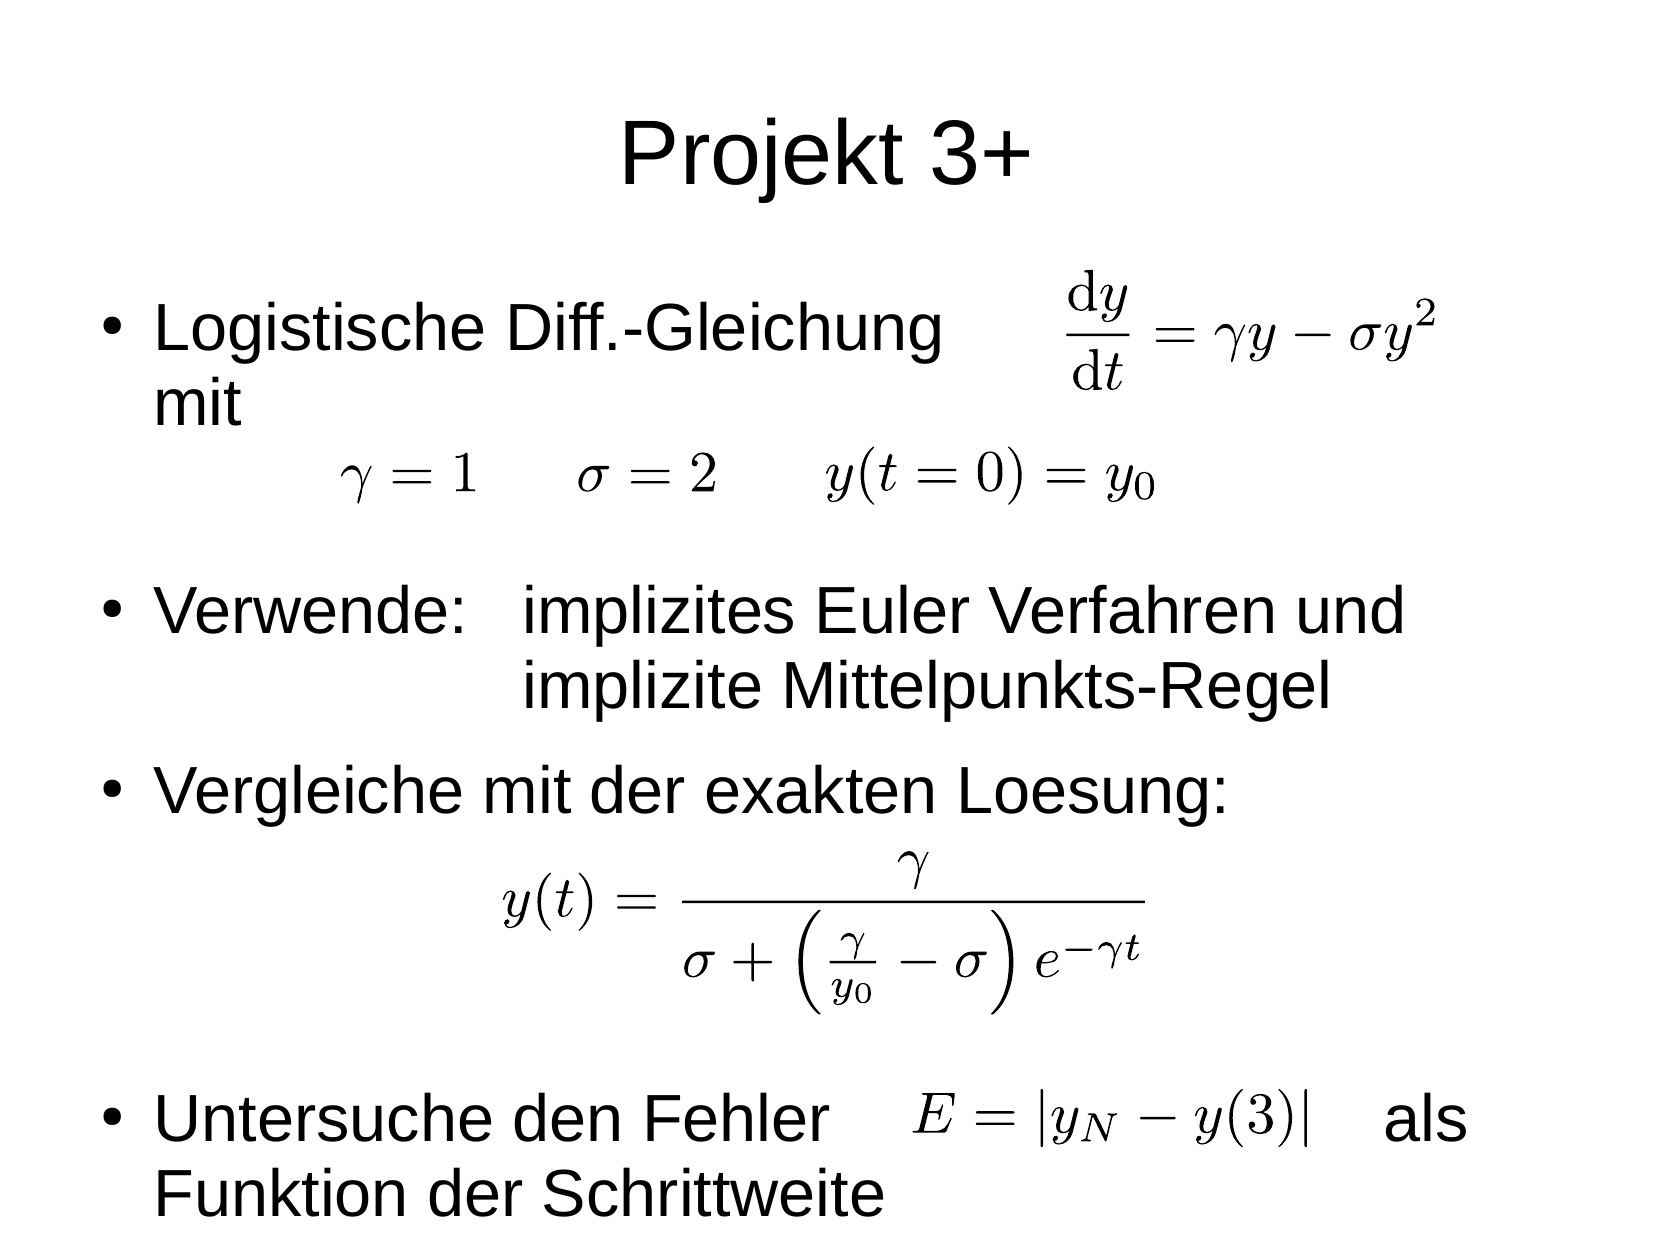

# Projekt 3+
Logistische Diff.-Gleichung
mit
Verwende: 	implizites Euler Verfahren und
					implizite Mittelpunkts-Regel
Vergleiche mit der exakten Loesung:
Untersuche den Fehler als Funktion der Schrittweite